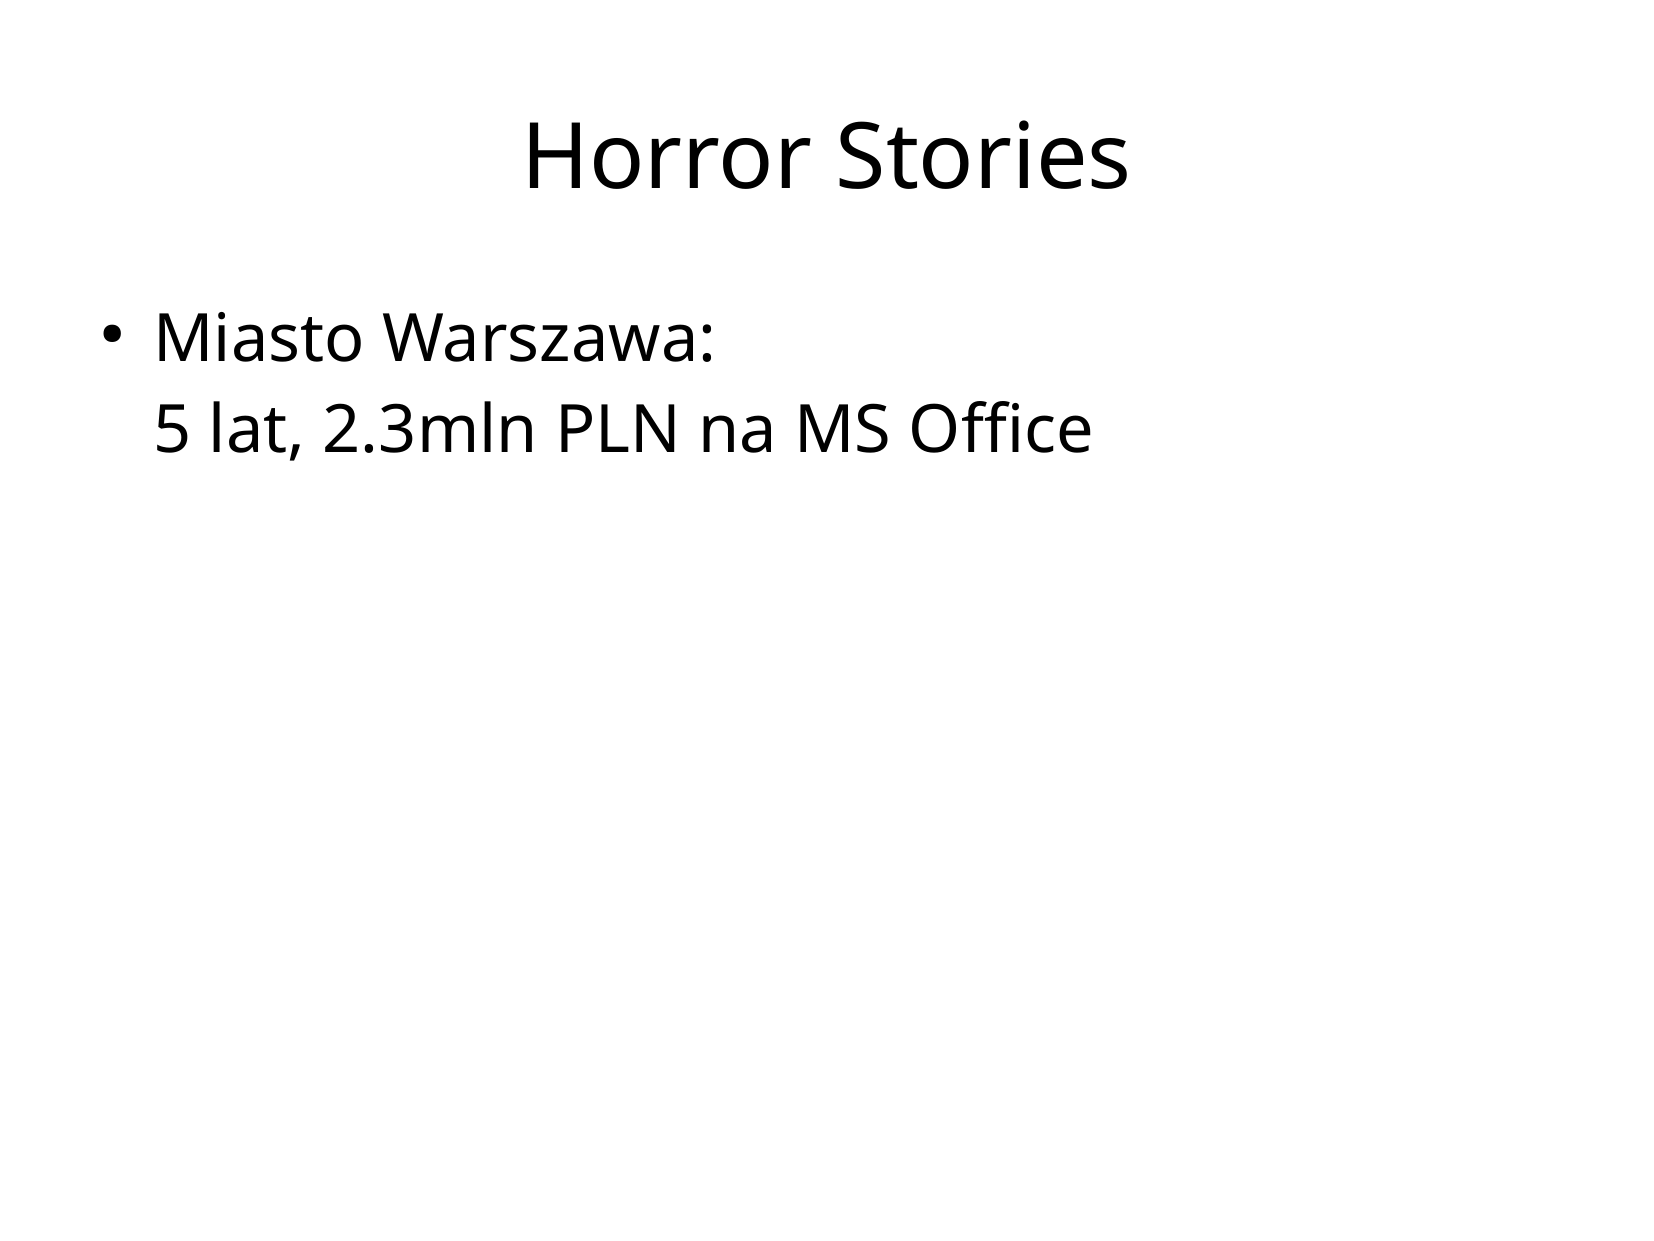

# Horror Stories
Miasto Warszawa:
5 lat, 2.3mln PLN na MS Office